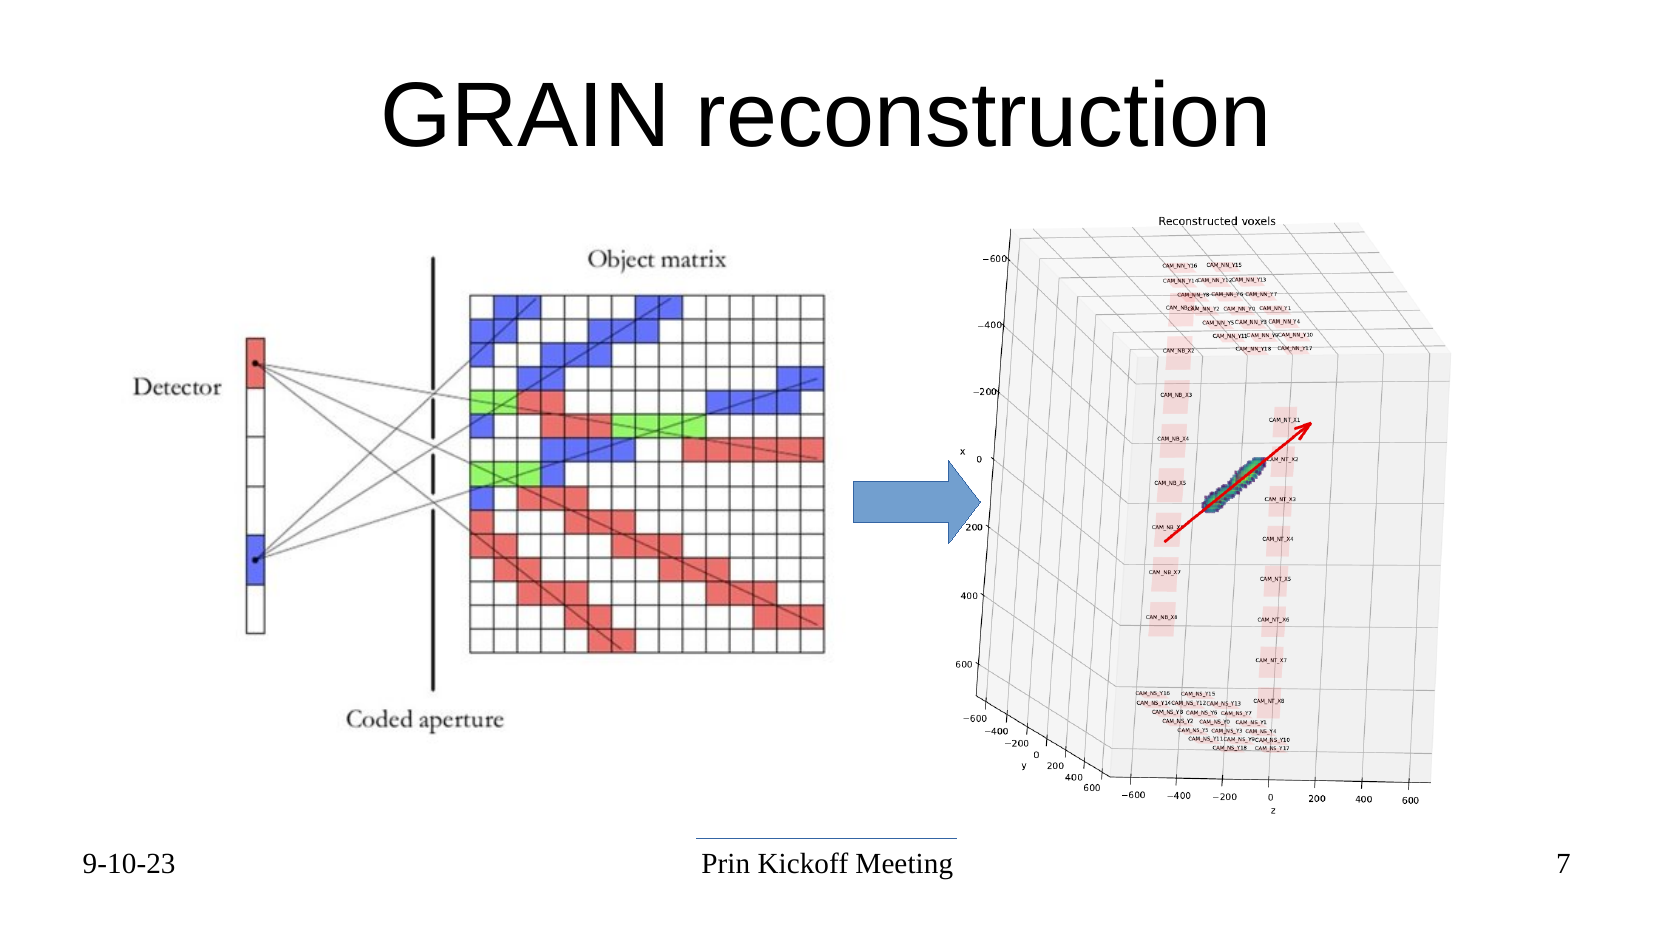

# GRAIN reconstruction
9-10-23
Prin Kickoff Meeting
7